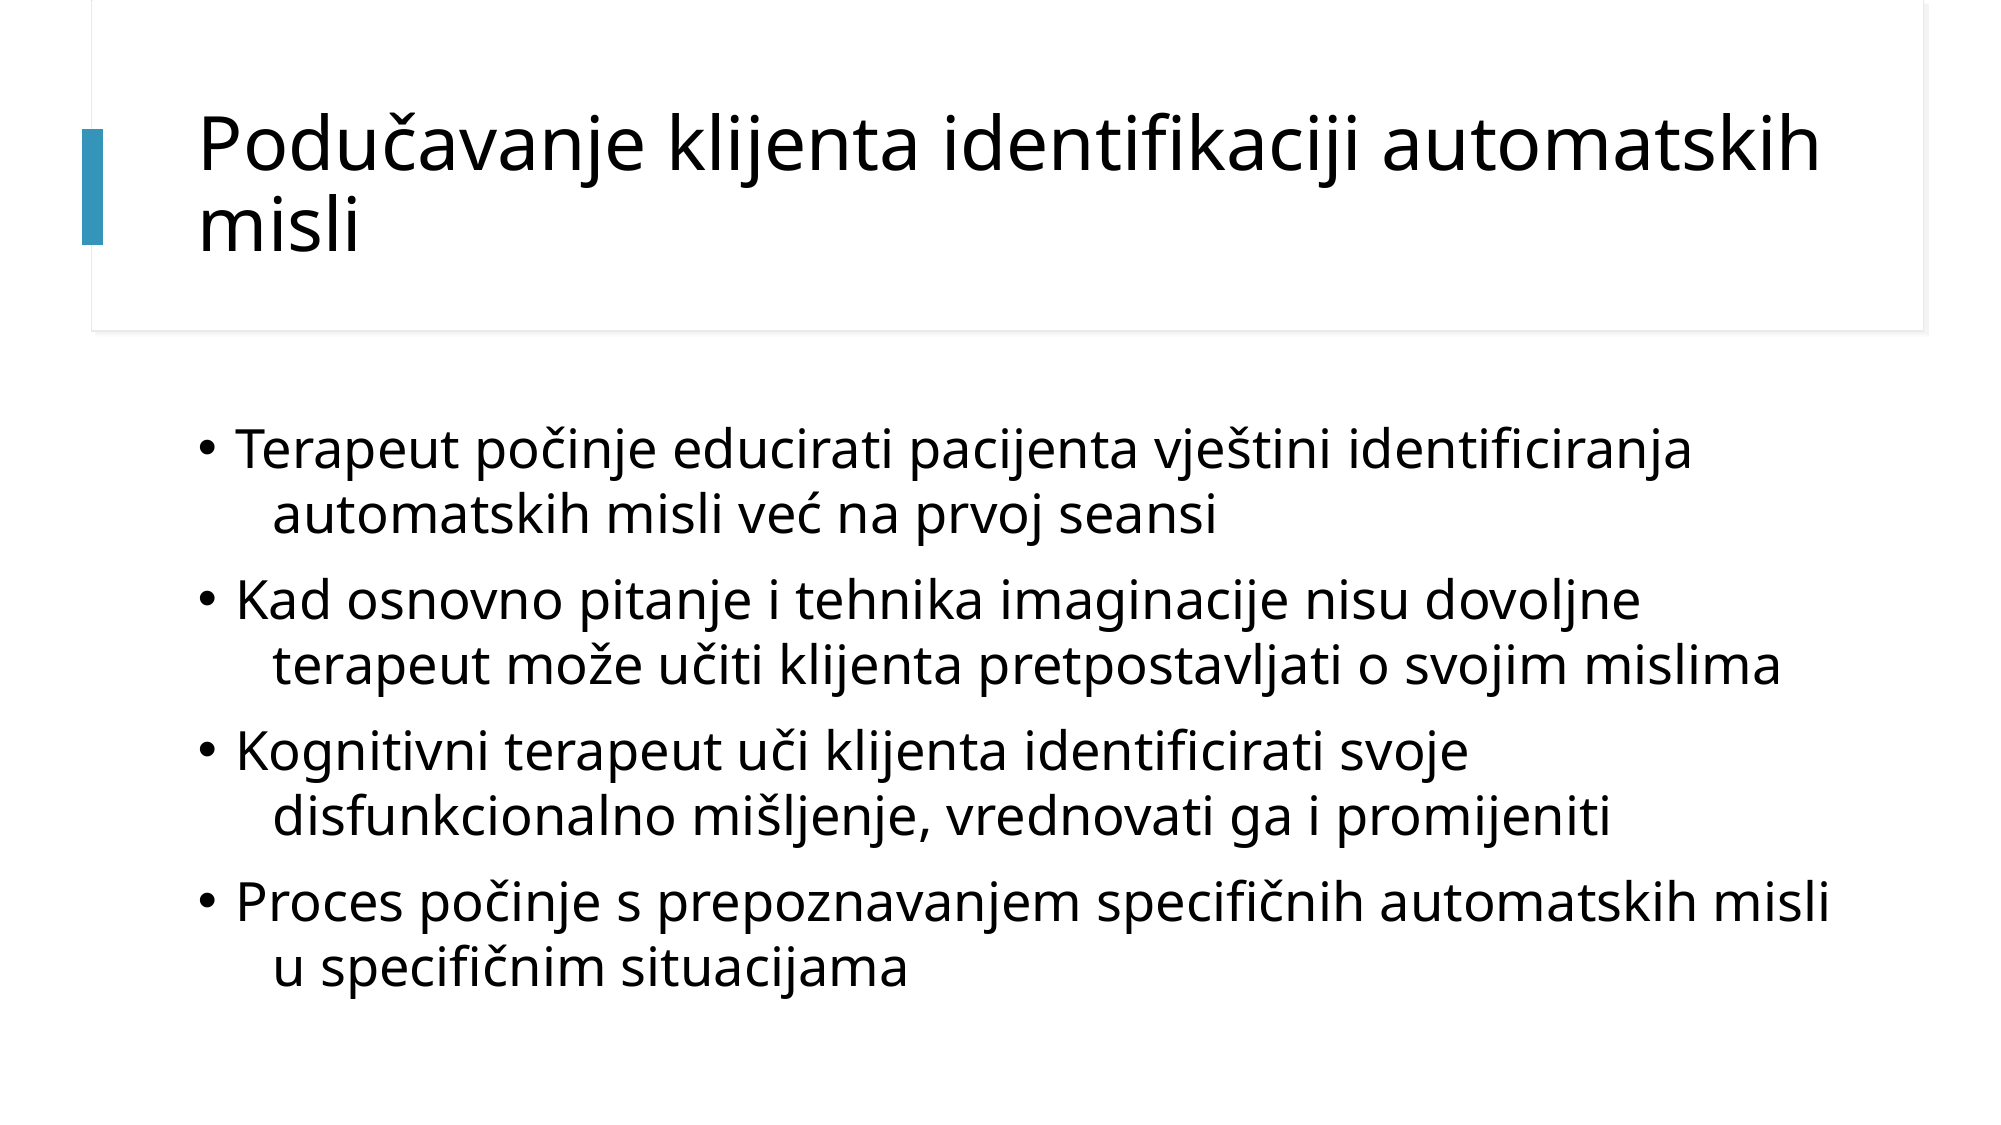

# Podučavanje klijenta identifikaciji automatskih misli
Terapeut počinje educirati pacijenta vještini identificiranja automatskih misli već na prvoj seansi
Kad osnovno pitanje i tehnika imaginacije nisu dovoljne terapeut može učiti klijenta pretpostavljati o svojim mislima
Kognitivni terapeut uči klijenta identificirati svoje disfunkcionalno mišljenje, vrednovati ga i promijeniti
Proces počinje s prepoznavanjem specifičnih automatskih misli u specifičnim situacijama